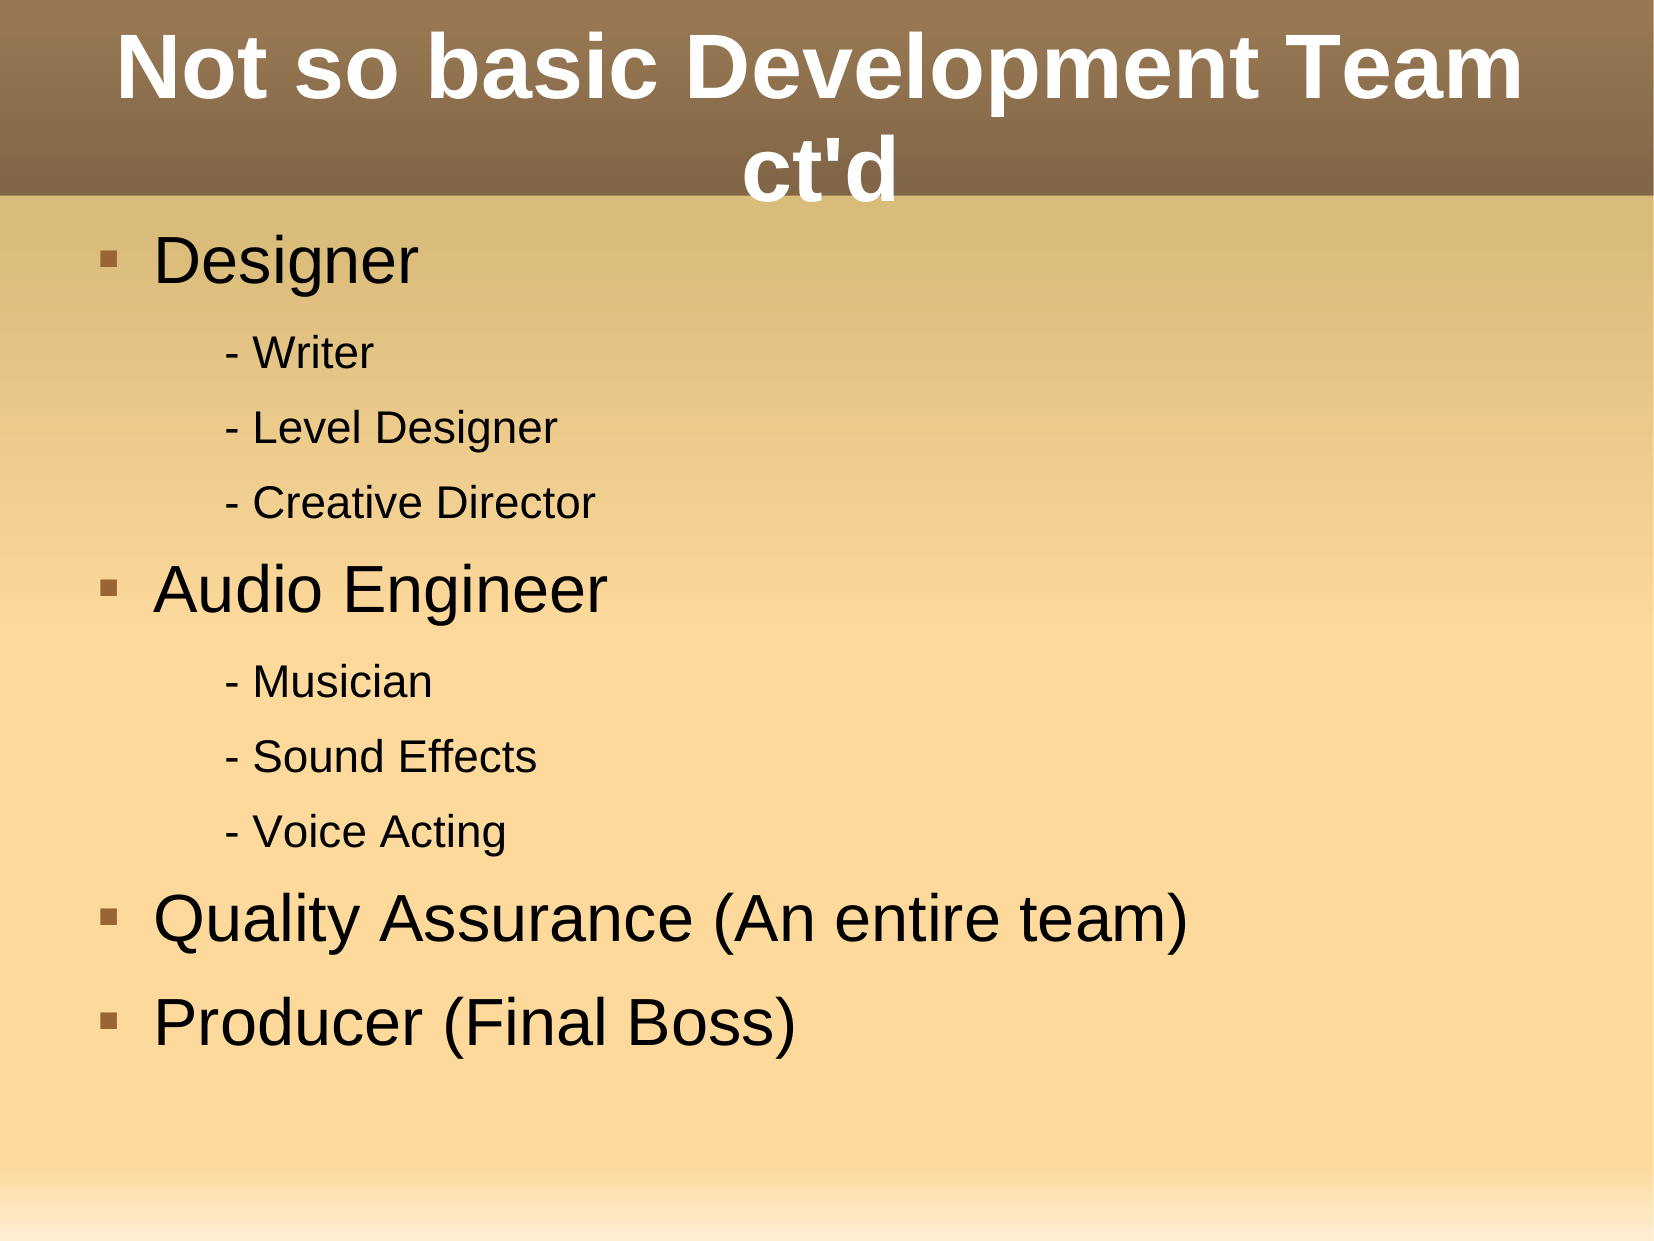

# Not so basic Development Team ct'd
Designer
- Writer
- Level Designer
- Creative Director
Audio Engineer
- Musician
- Sound Effects
- Voice Acting
Quality Assurance (An entire team)
Producer (Final Boss)